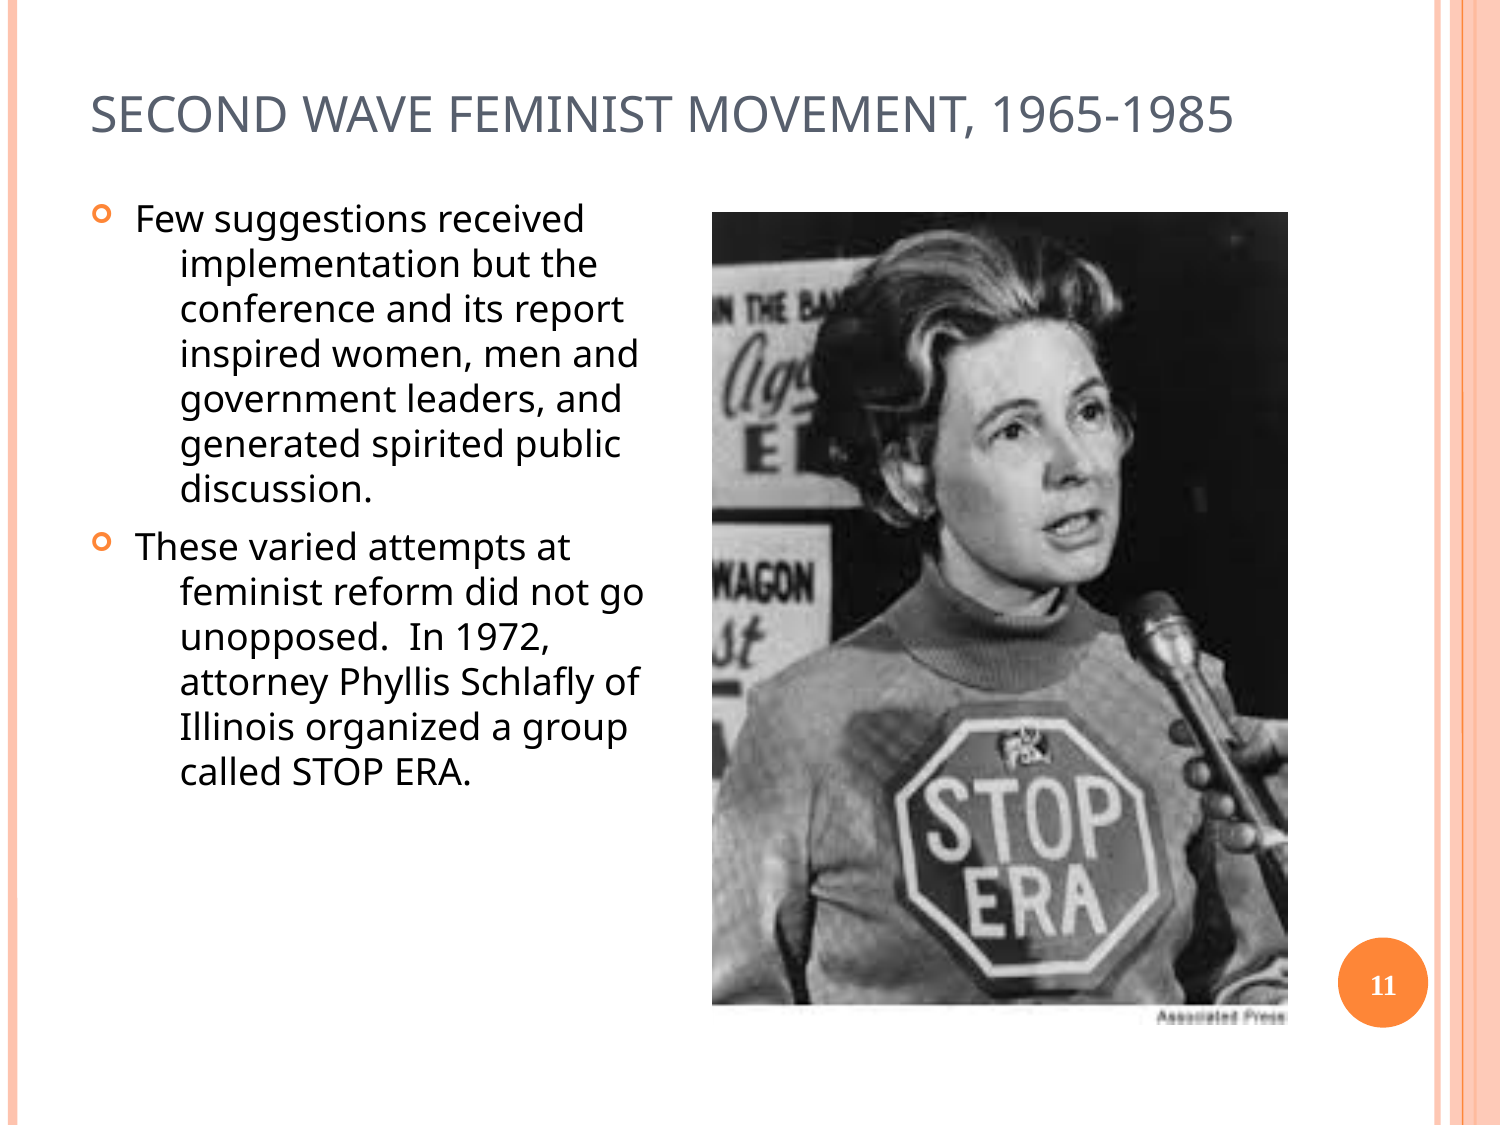

# Second Wave Feminist Movement, 1965-1985
Few suggestions received implementation but the conference and its report inspired women, men and government leaders, and generated spirited public discussion.
These varied attempts at feminist reform did not go unopposed. In 1972, attorney Phyllis Schlafly of Illinois organized a group called STOP ERA.